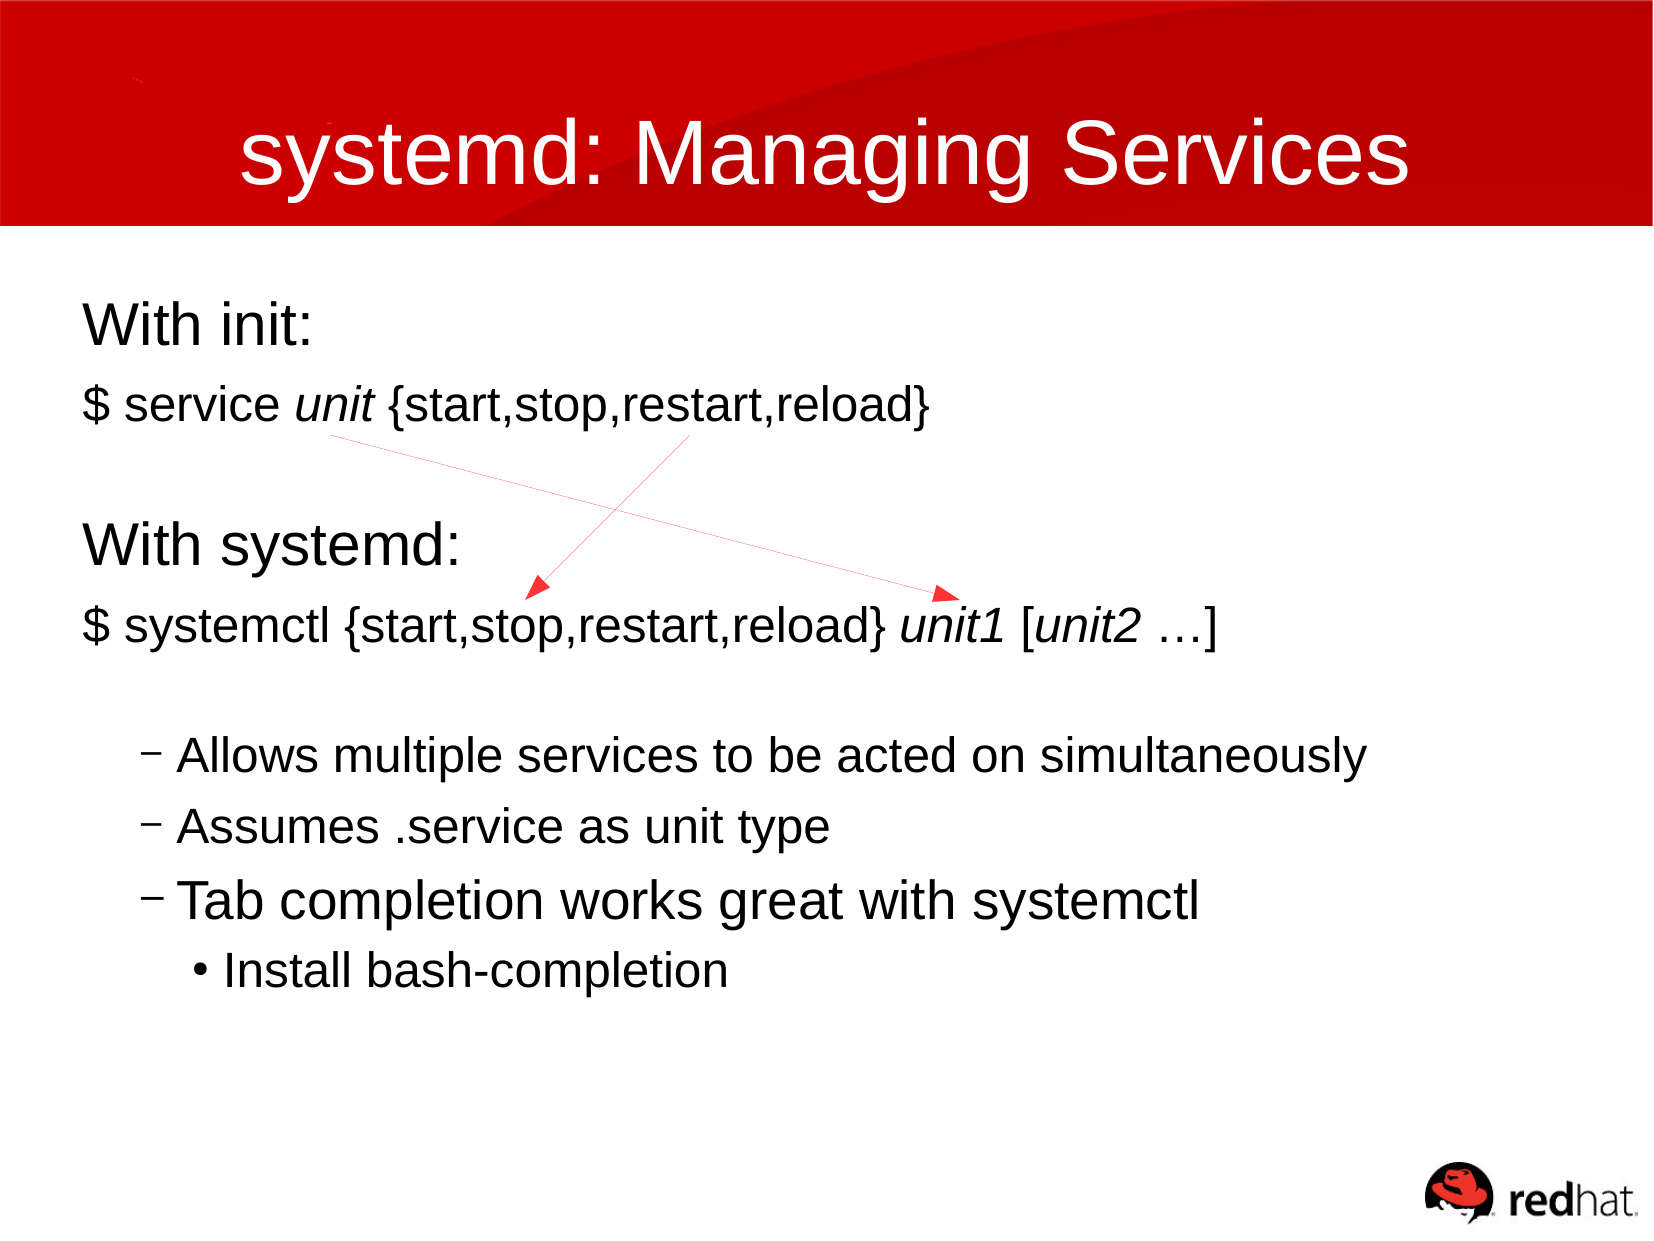

# systemd: Managing Services
With init:
$ service unit {start,stop,restart,reload}
With systemd:
$ systemctl {start,stop,restart,reload} unit1 [unit2 …]
Allows multiple services to be acted on simultaneously
Assumes .service as unit type
Tab completion works great with systemctl
Install bash-completion